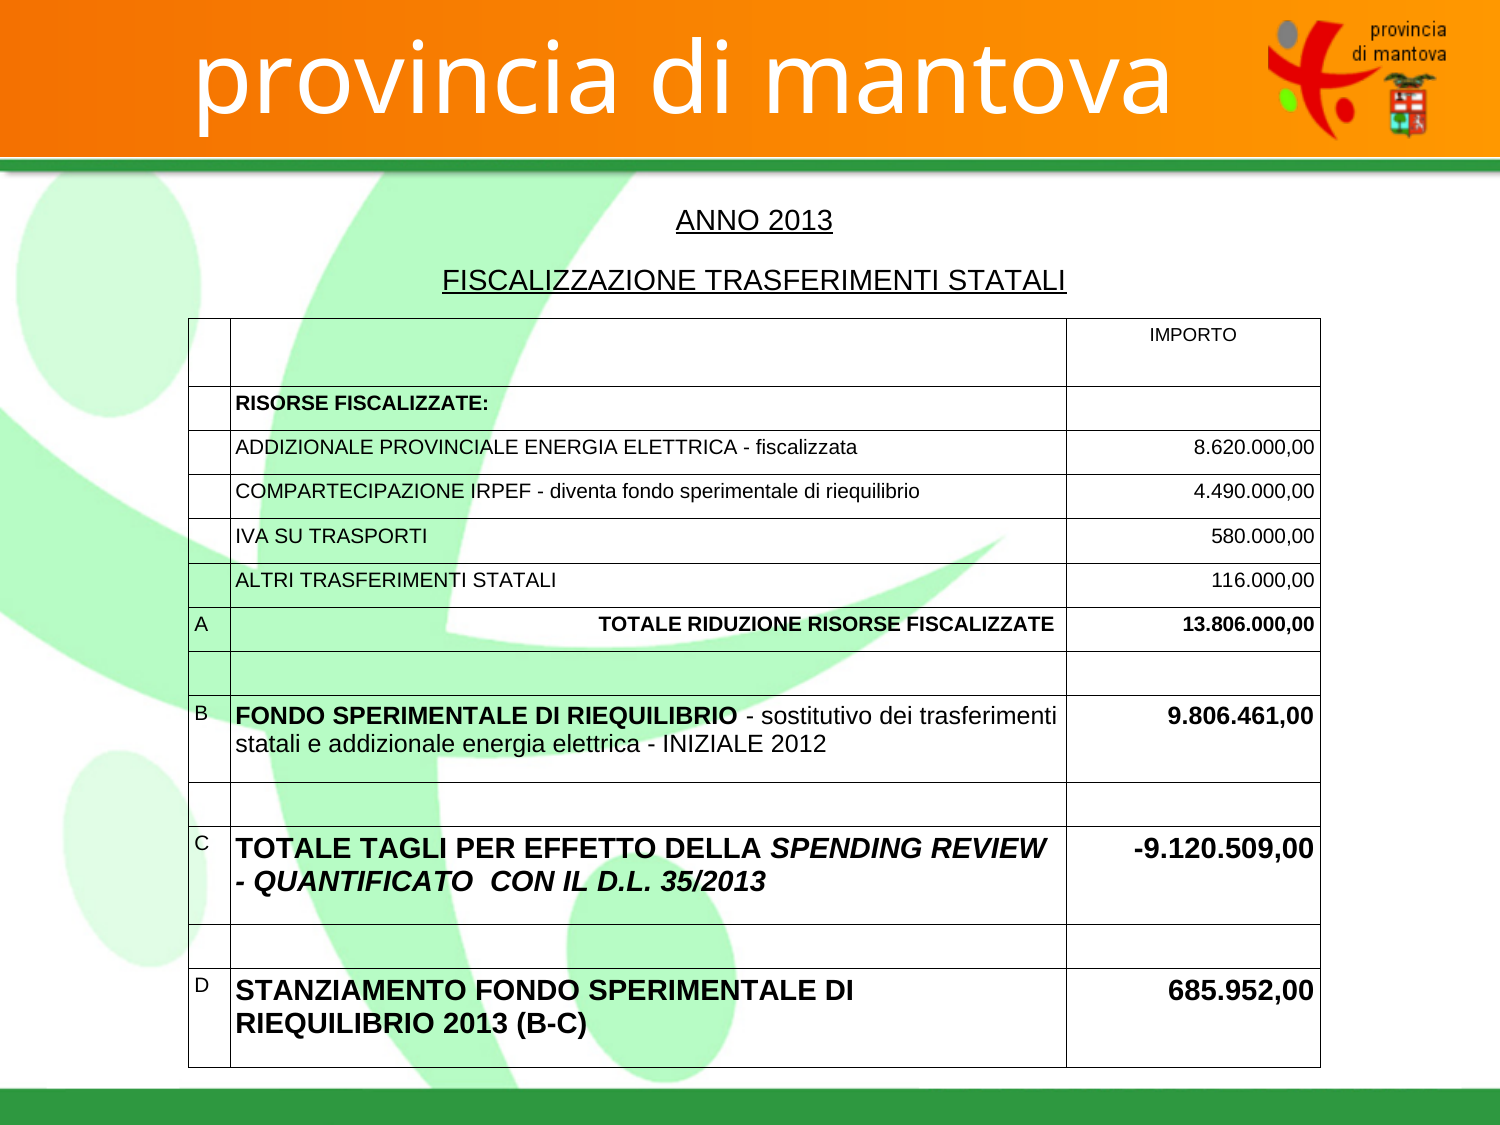

provincia di mantova
| ANNO 2013 |
| --- |
| FISCALIZZAZIONE TRASFERIMENTI STATALI |
| | | IMPORTO |
| --- | --- | --- |
| | RISORSE FISCALIZZATE: | |
| | ADDIZIONALE PROVINCIALE ENERGIA ELETTRICA - fiscalizzata | 8.620.000,00 |
| | COMPARTECIPAZIONE IRPEF - diventa fondo sperimentale di riequilibrio | 4.490.000,00 |
| | IVA SU TRASPORTI | 580.000,00 |
| | ALTRI TRASFERIMENTI STATALI | 116.000,00 |
| A | TOTALE RIDUZIONE RISORSE FISCALIZZATE | 13.806.000,00 |
| | | |
| B | FONDO SPERIMENTALE DI RIEQUILIBRIO - sostitutivo dei trasferimenti statali e addizionale energia elettrica - INIZIALE 2012 | 9.806.461,00 |
| | | |
| C | TOTALE TAGLI PER EFFETTO DELLA SPENDING REVIEW - QUANTIFICATO CON IL D.L. 35/2013 | -9.120.509,00 |
| | | |
| D | STANZIAMENTO FONDO SPERIMENTALE DI RIEQUILIBRIO 2013 (B-C) | 685.952,00 |